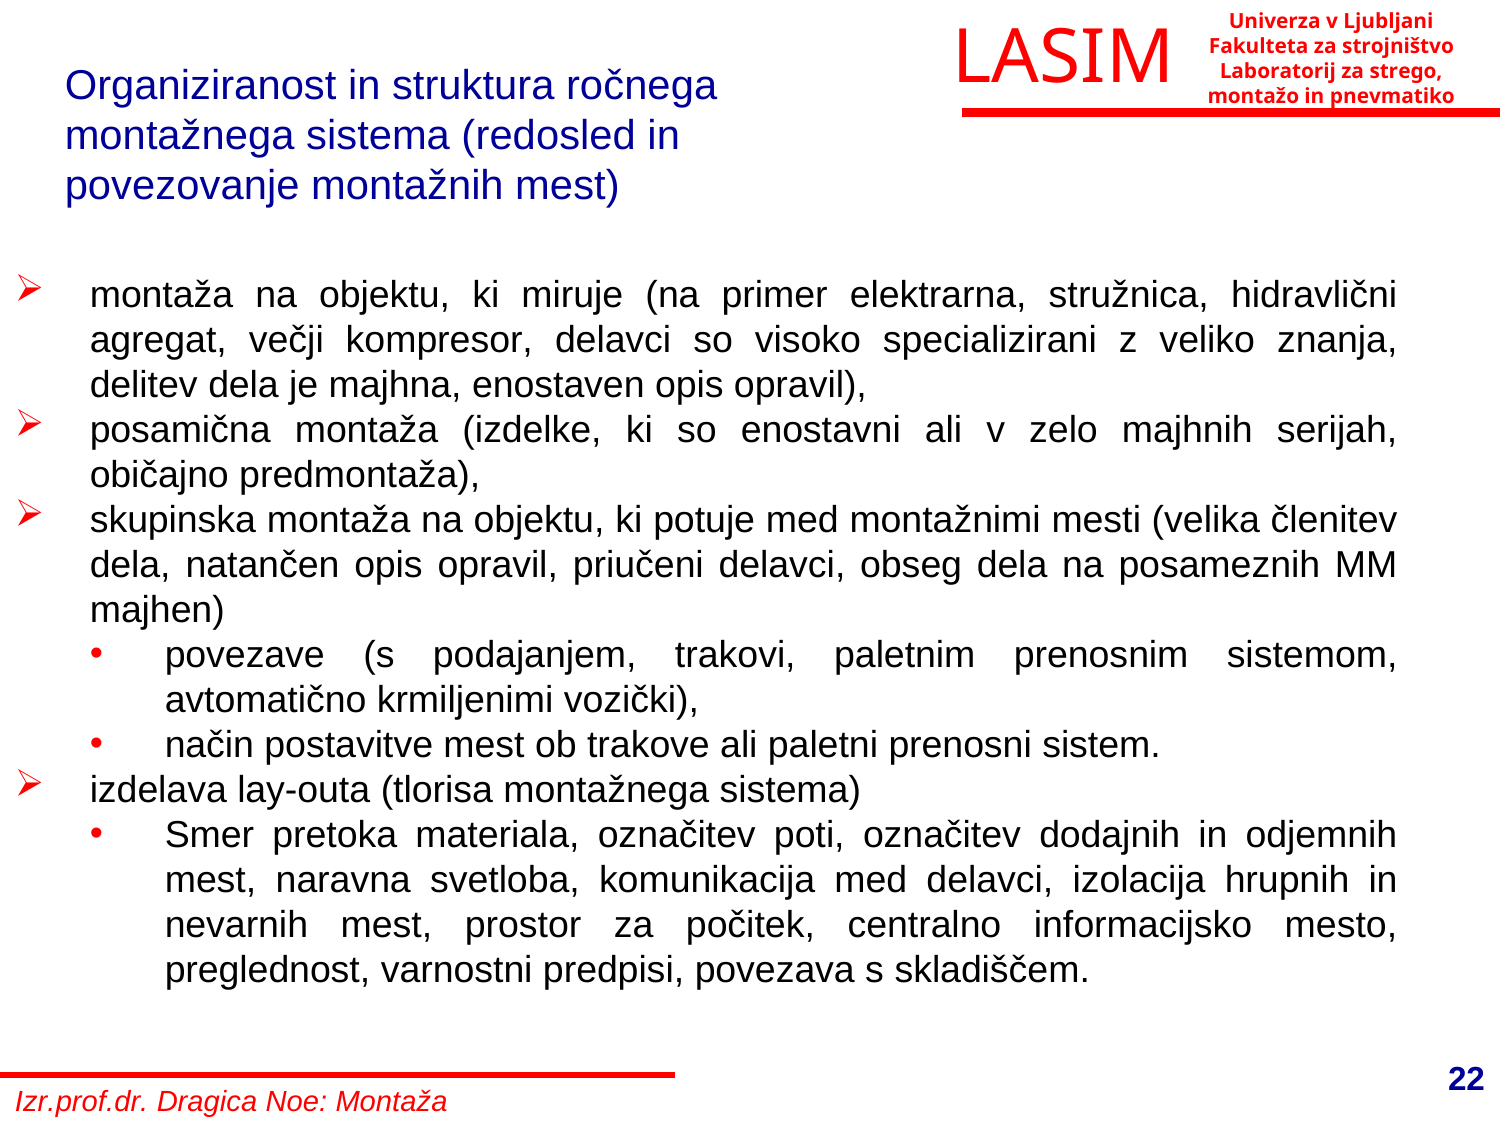

Organiziranost in struktura ročnega montažnega sistema (redosled in povezovanje montažnih mest)
montaža na objektu, ki miruje (na primer elektrarna, stružnica, hidravlični agregat, večji kompresor, delavci so visoko specializirani z veliko znanja, delitev dela je majhna, enostaven opis opravil),
posamična montaža (izdelke, ki so enostavni ali v zelo majhnih serijah, običajno predmontaža),
skupinska montaža na objektu, ki potuje med montažnimi mesti (velika členitev dela, natančen opis opravil, priučeni delavci, obseg dela na posameznih MM majhen)
povezave (s podajanjem, trakovi, paletnim prenosnim sistemom, avtomatično krmiljenimi vozički),
način postavitve mest ob trakove ali paletni prenosni sistem.
izdelava lay-outa (tlorisa montažnega sistema)
Smer pretoka materiala, označitev poti, označitev dodajnih in odjemnih mest, naravna svetloba, komunikacija med delavci, izolacija hrupnih in nevarnih mest, prostor za počitek, centralno informacijsko mesto, preglednost, varnostni predpisi, povezava s skladiščem.